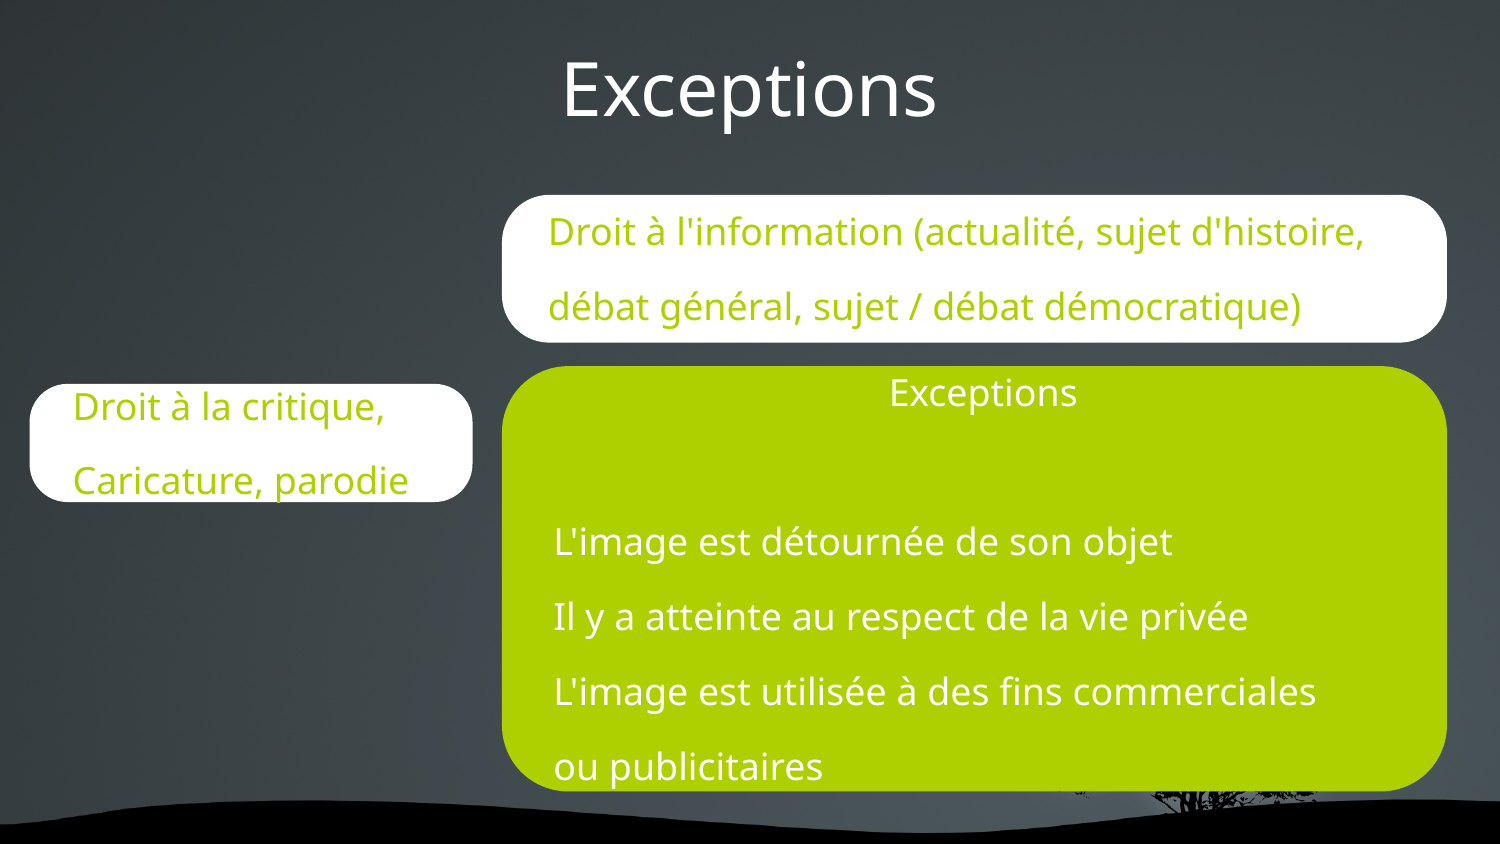

Exceptions
Droit à l'information (actualité, sujet d'histoire,
débat général, sujet / débat démocratique)
Exceptions
L'image est détournée de son objet
Il y a atteinte au respect de la vie privée
L'image est utilisée à des fins commerciales
ou publicitaires
Droit à la critique,
Caricature, parodie